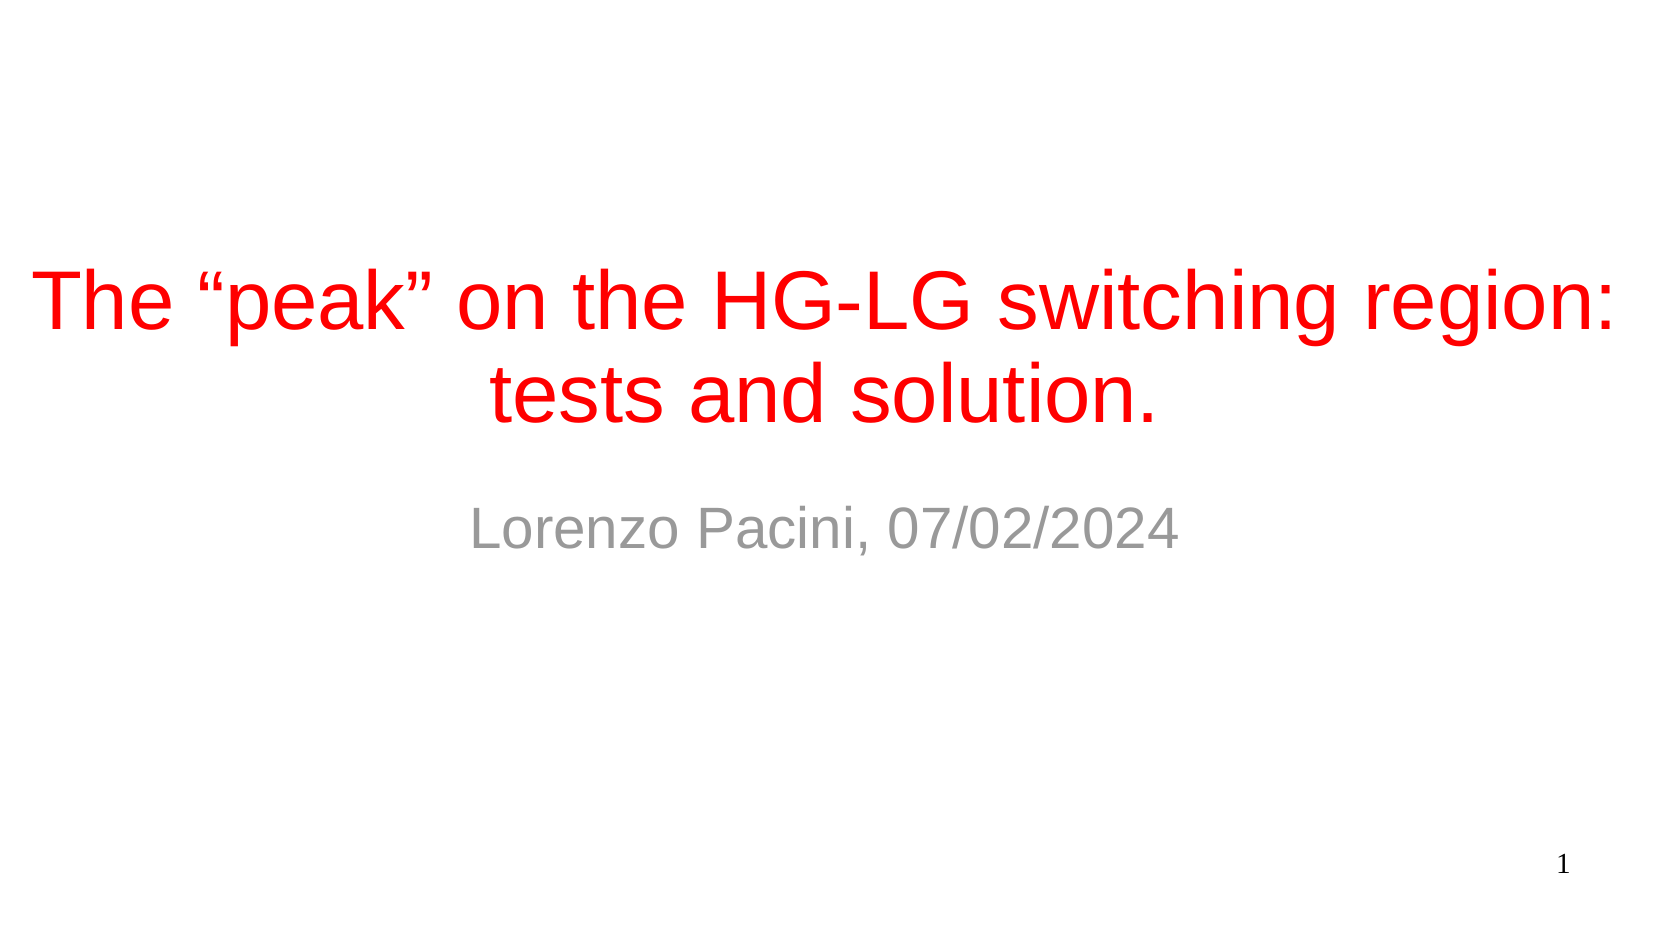

The “peak” on the HG-LG switching region: tests and solution.
Lorenzo Pacini, 07/02/2024
1